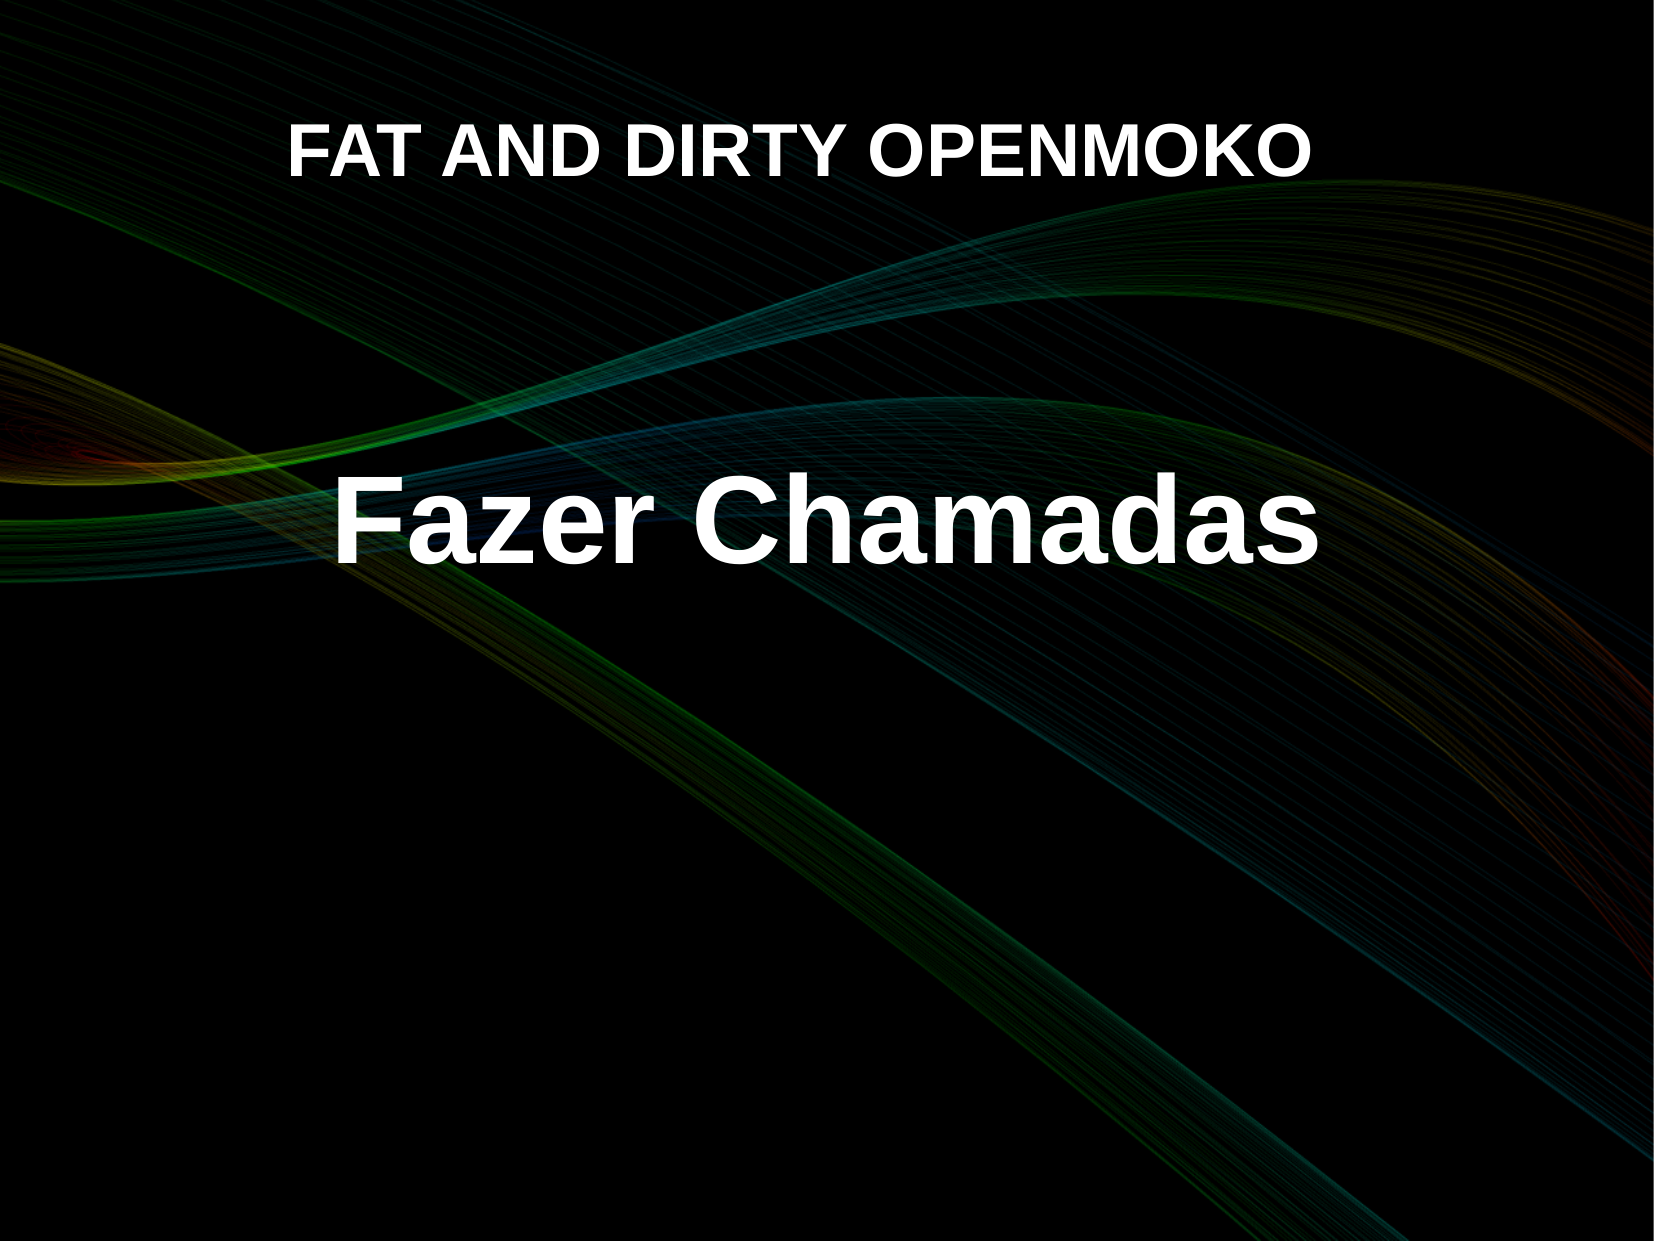

# FAT AND DIRTY OPENMOKO
Fazer Chamadas